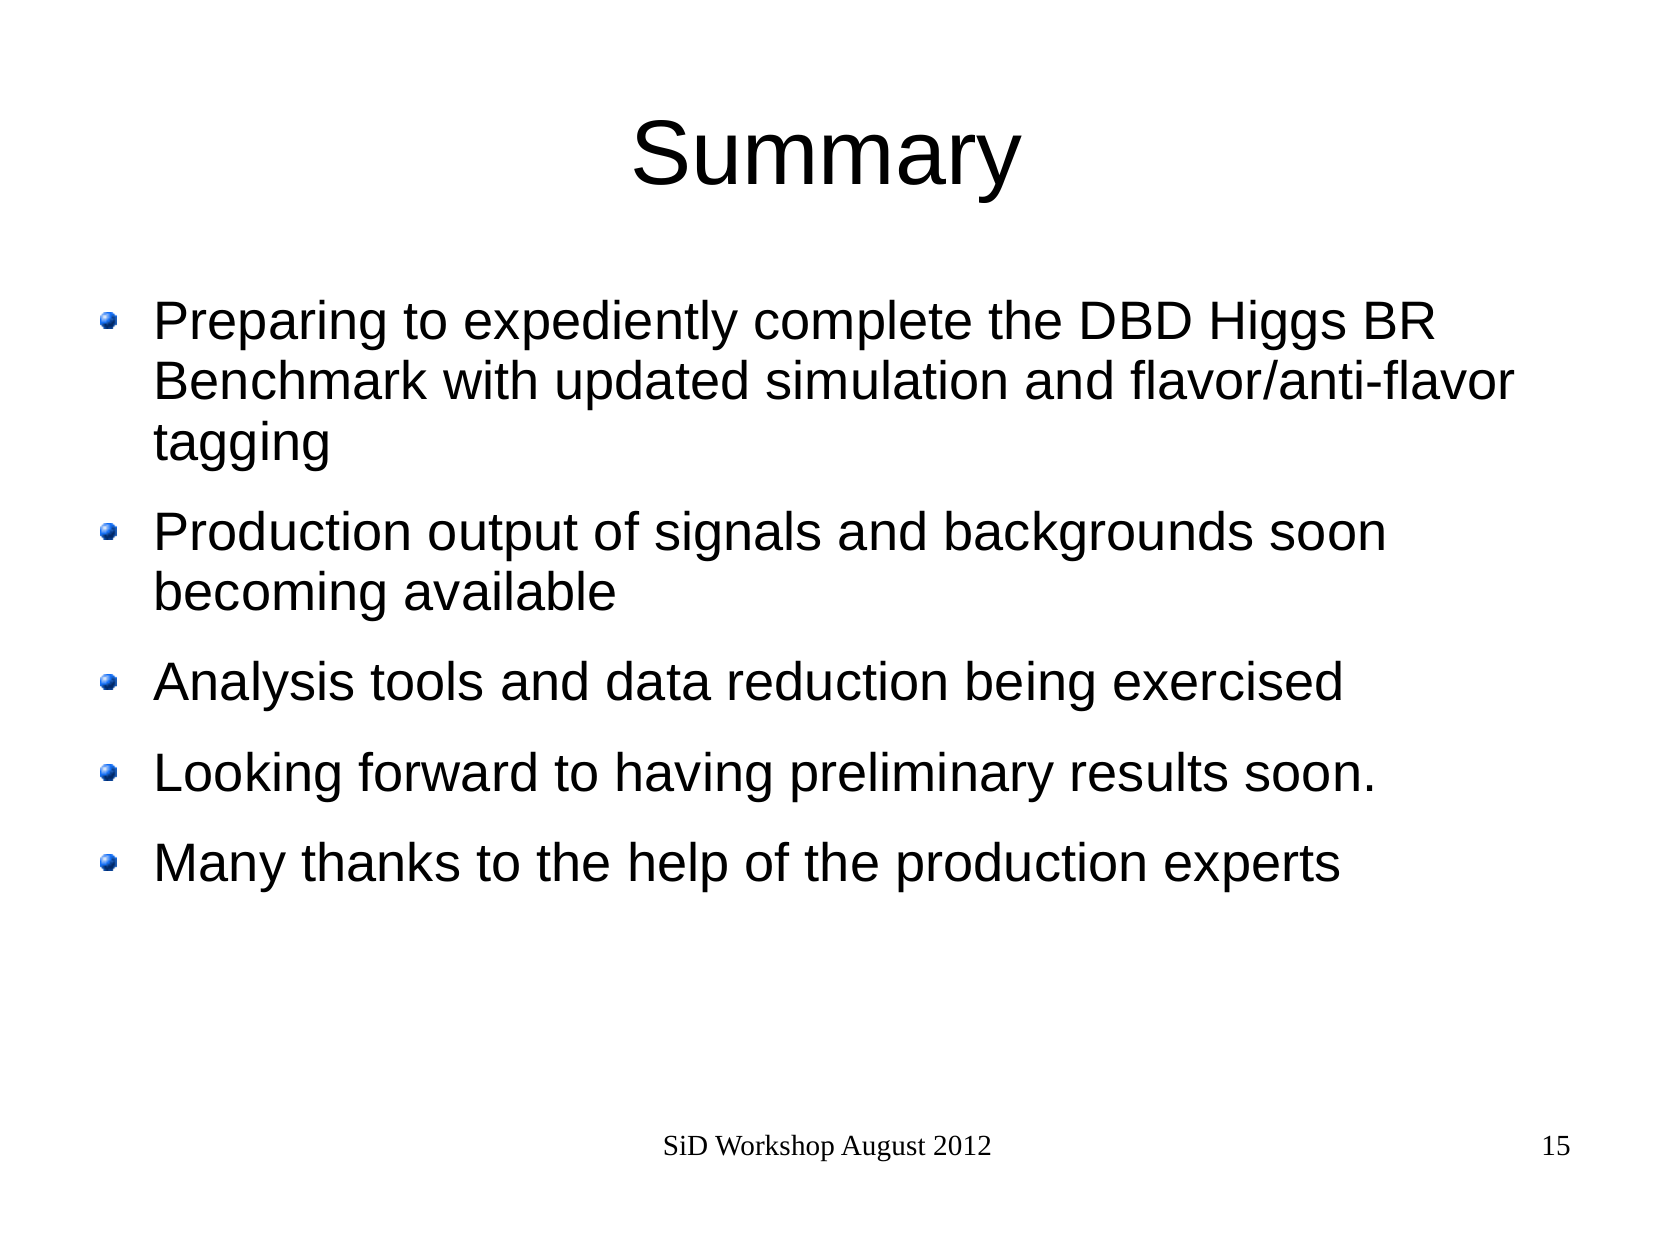

# Summary
Preparing to expediently complete the DBD Higgs BR Benchmark with updated simulation and flavor/anti-flavor tagging
Production output of signals and backgrounds soon becoming available
Analysis tools and data reduction being exercised
Looking forward to having preliminary results soon.
Many thanks to the help of the production experts
SiD Workshop August 2012
15